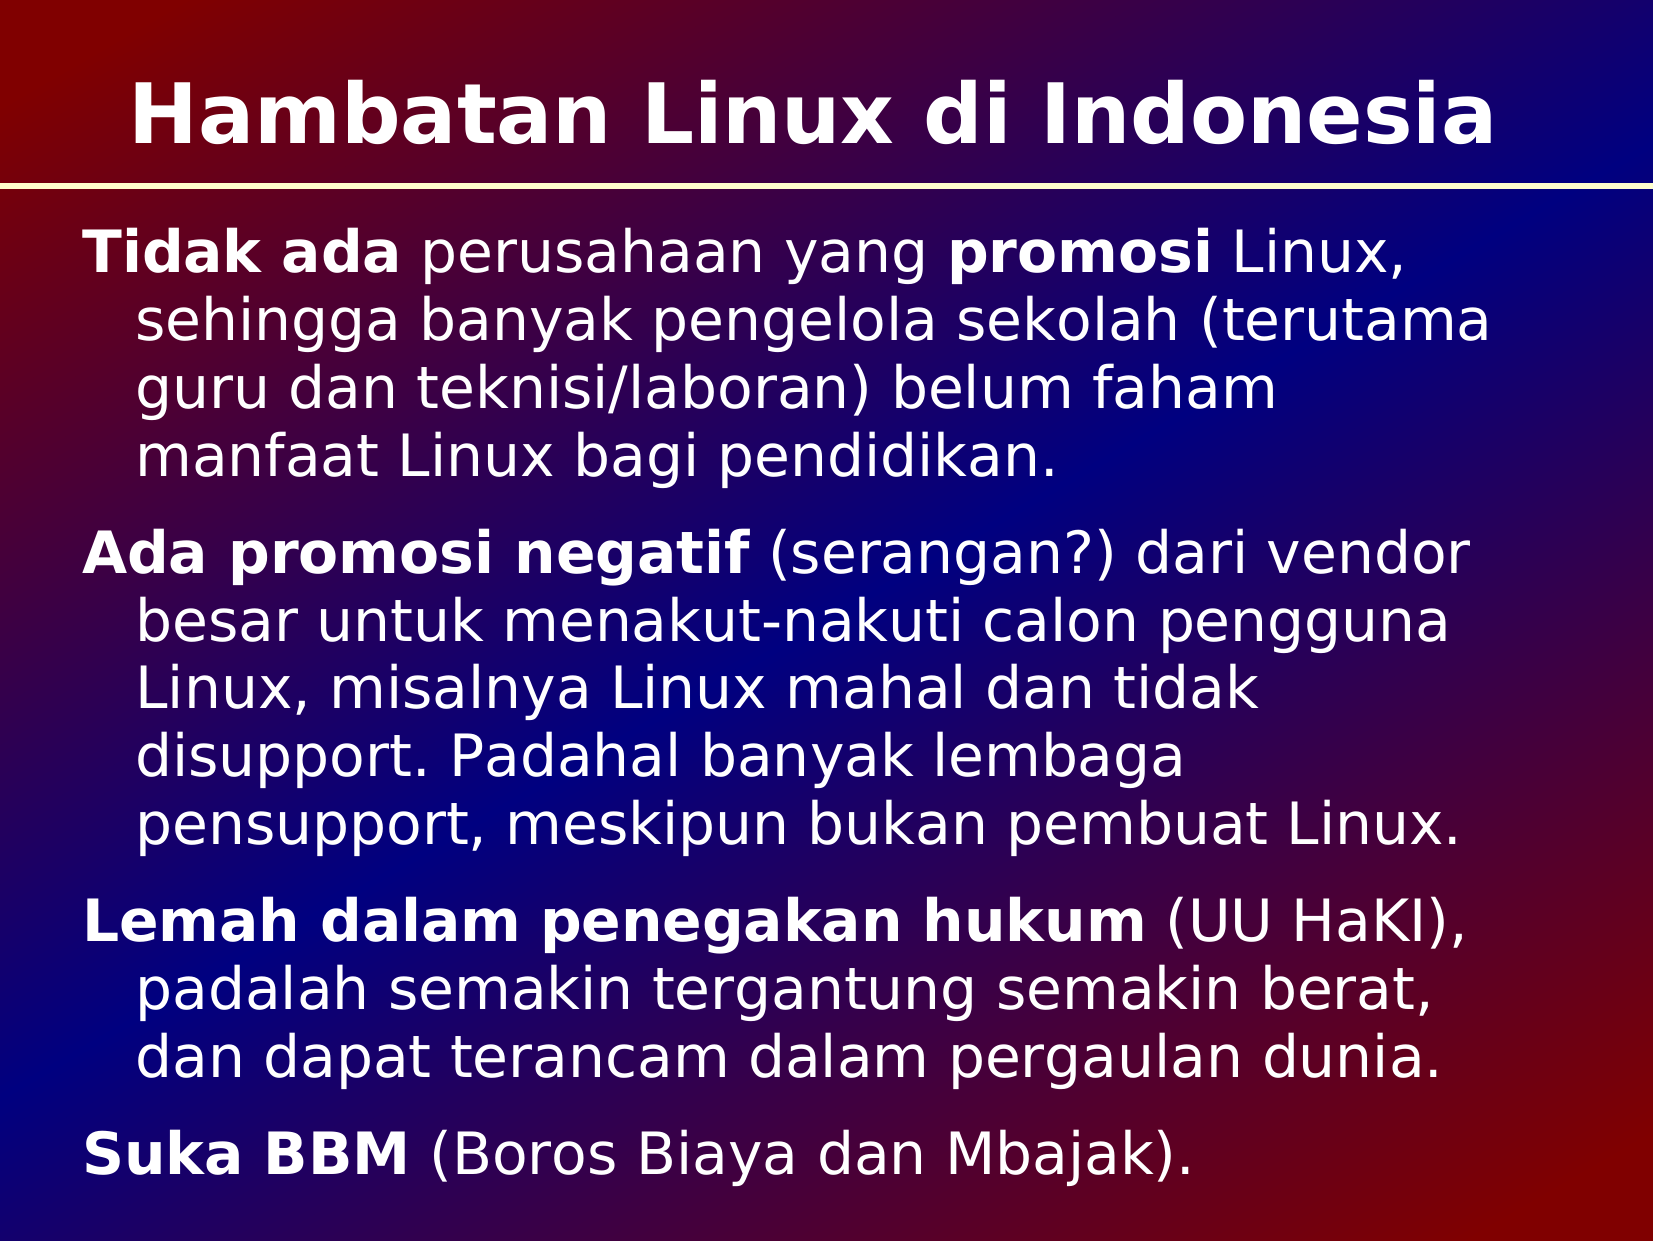

# Hambatan Linux di Indonesia
Tidak ada perusahaan yang promosi Linux, sehingga banyak pengelola sekolah (terutama guru dan teknisi/laboran) belum faham manfaat Linux bagi pendidikan.
Ada promosi negatif (serangan?) dari vendor besar untuk menakut-nakuti calon pengguna Linux, misalnya Linux mahal dan tidak disupport. Padahal banyak lembaga pensupport, meskipun bukan pembuat Linux.
Lemah dalam penegakan hukum (UU HaKI), padalah semakin tergantung semakin berat, dan dapat terancam dalam pergaulan dunia.
Suka BBM (Boros Biaya dan Mbajak).